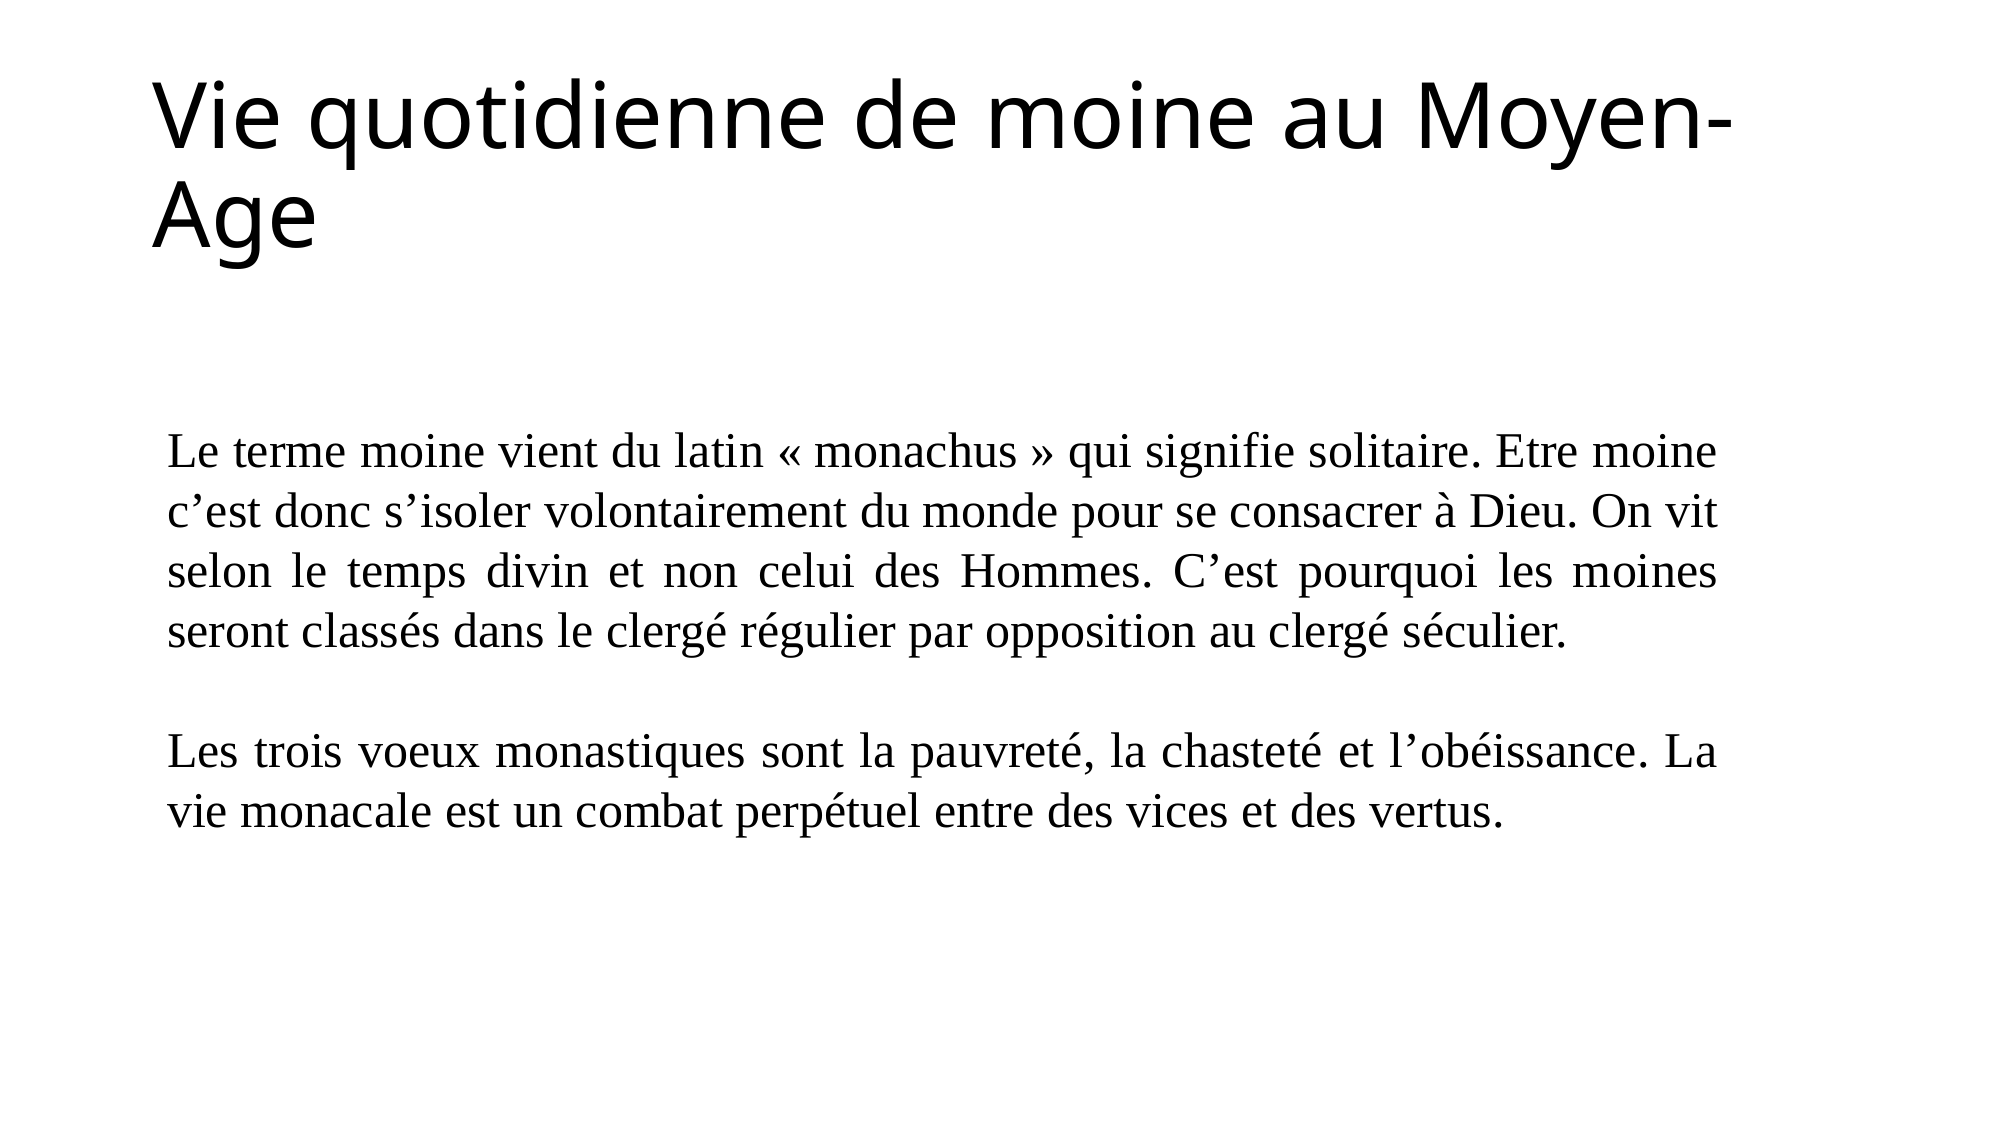

# Vie quotidienne de moine au Moyen-Age
Le terme moine vient du latin « monachus » qui signifie solitaire. Etre moine c’est donc s’isoler volontairement du monde pour se consacrer à Dieu. On vit selon le temps divin et non celui des Hommes. C’est pourquoi les moines seront classés dans le clergé régulier par opposition au clergé séculier.
Les trois voeux monastiques sont la pauvreté, la chasteté et l’obéissance. La vie monacale est un combat perpétuel entre des vices et des vertus.